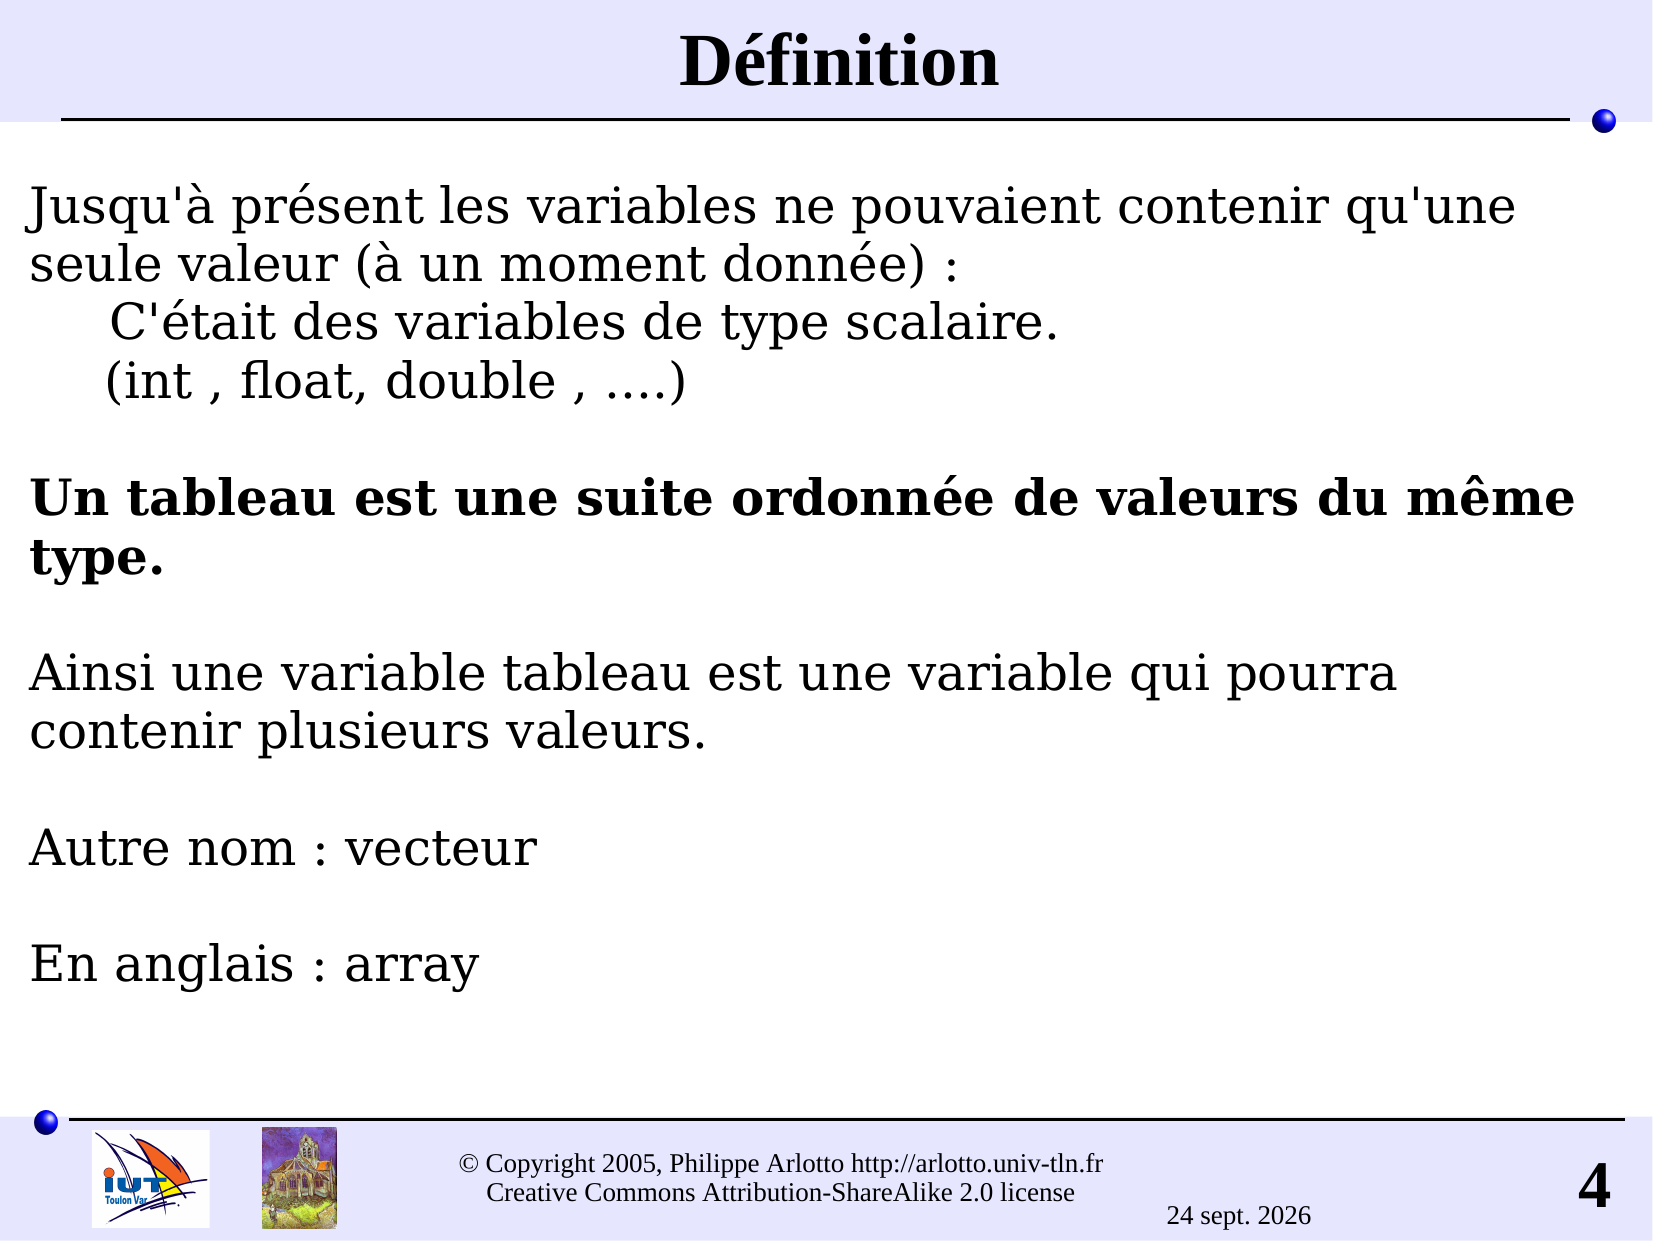

# Définition
Jusqu'à présent les variables ne pouvaient contenir qu'une
seule valeur (à un moment donnée) :
 C'était des variables de type scalaire.
	(int , float, double , ....)
Un tableau est une suite ordonnée de valeurs du même type.
Ainsi une variable tableau est une variable qui pourra
contenir plusieurs valeurs.
Autre nom : vecteur
En anglais : array